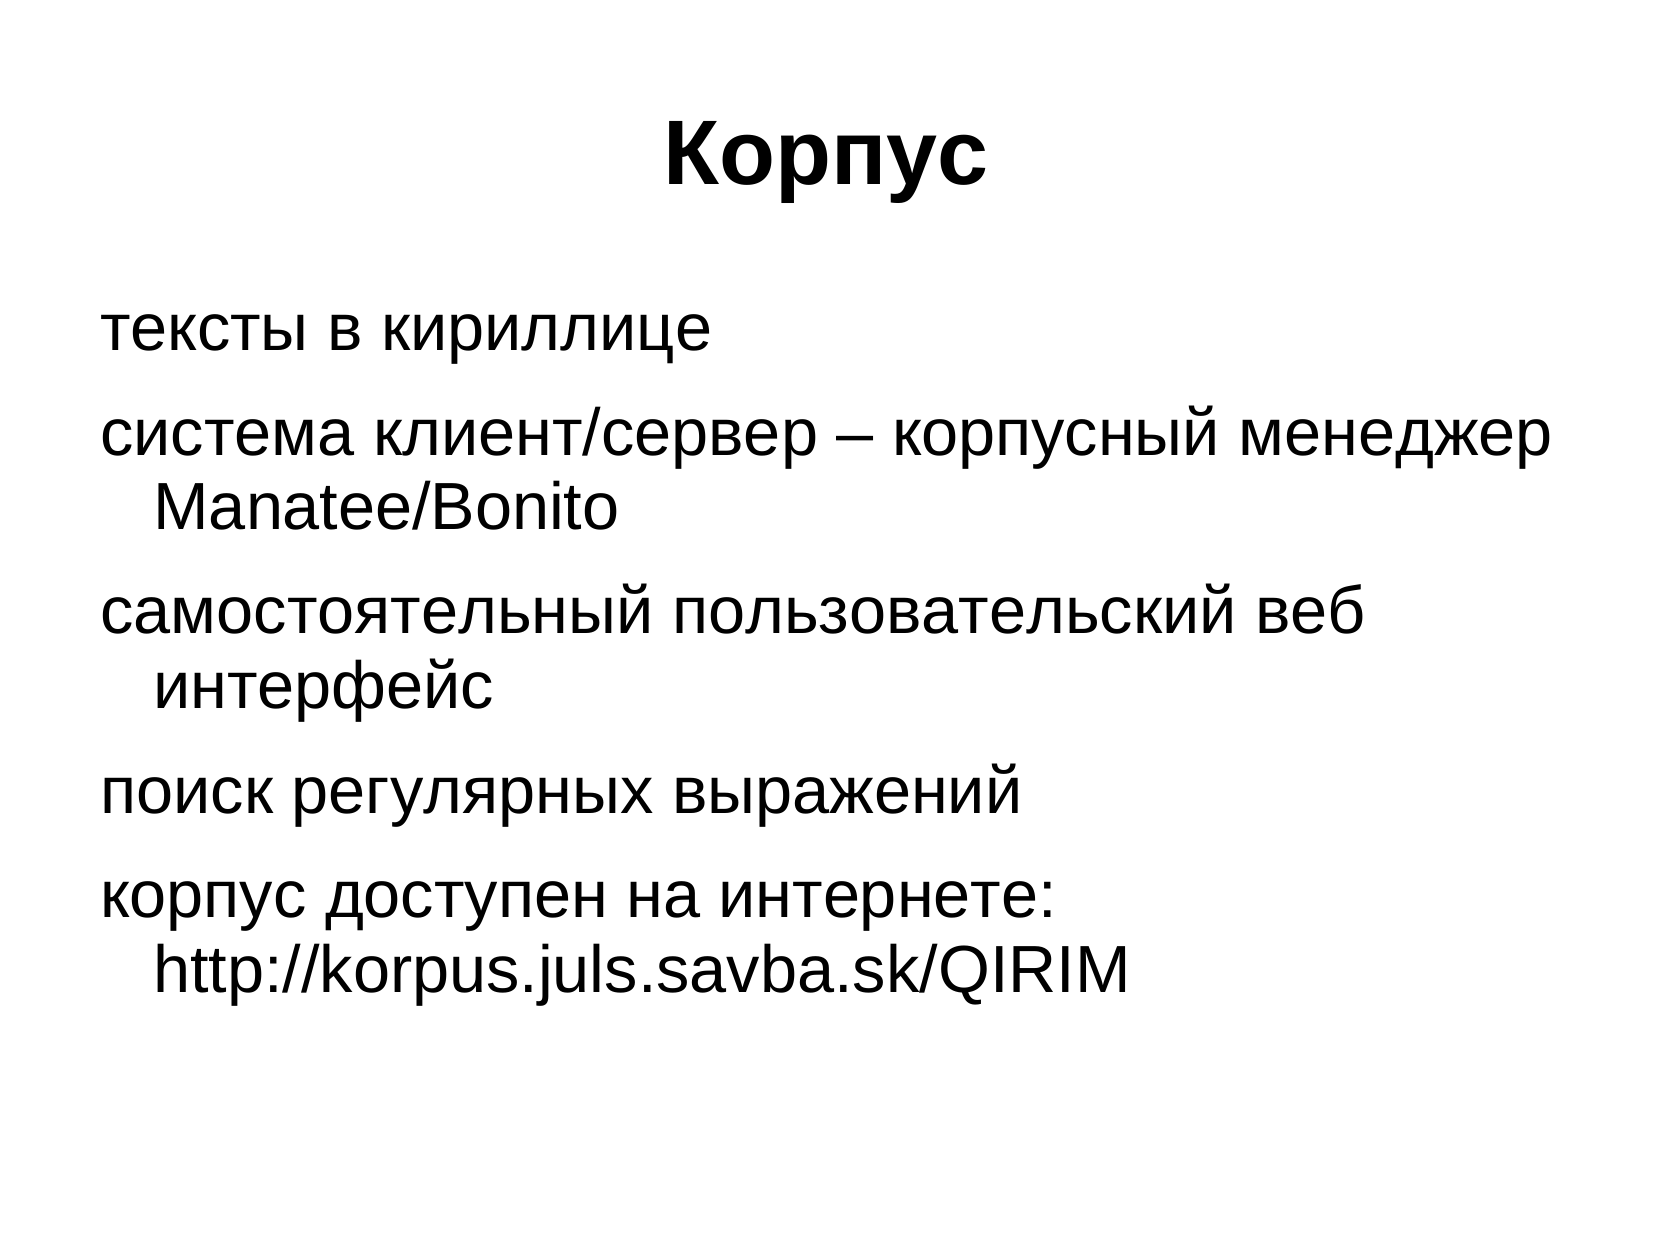

# Корпус
тексты в кириллице
система клиент/сервер – корпусный менеджер Manatee/Bonito
самостоятельный пользовательский веб интерфейс
поиск регулярных выражений
корпус доступен на интернете: http://korpus.juls.savba.sk/QIRIM